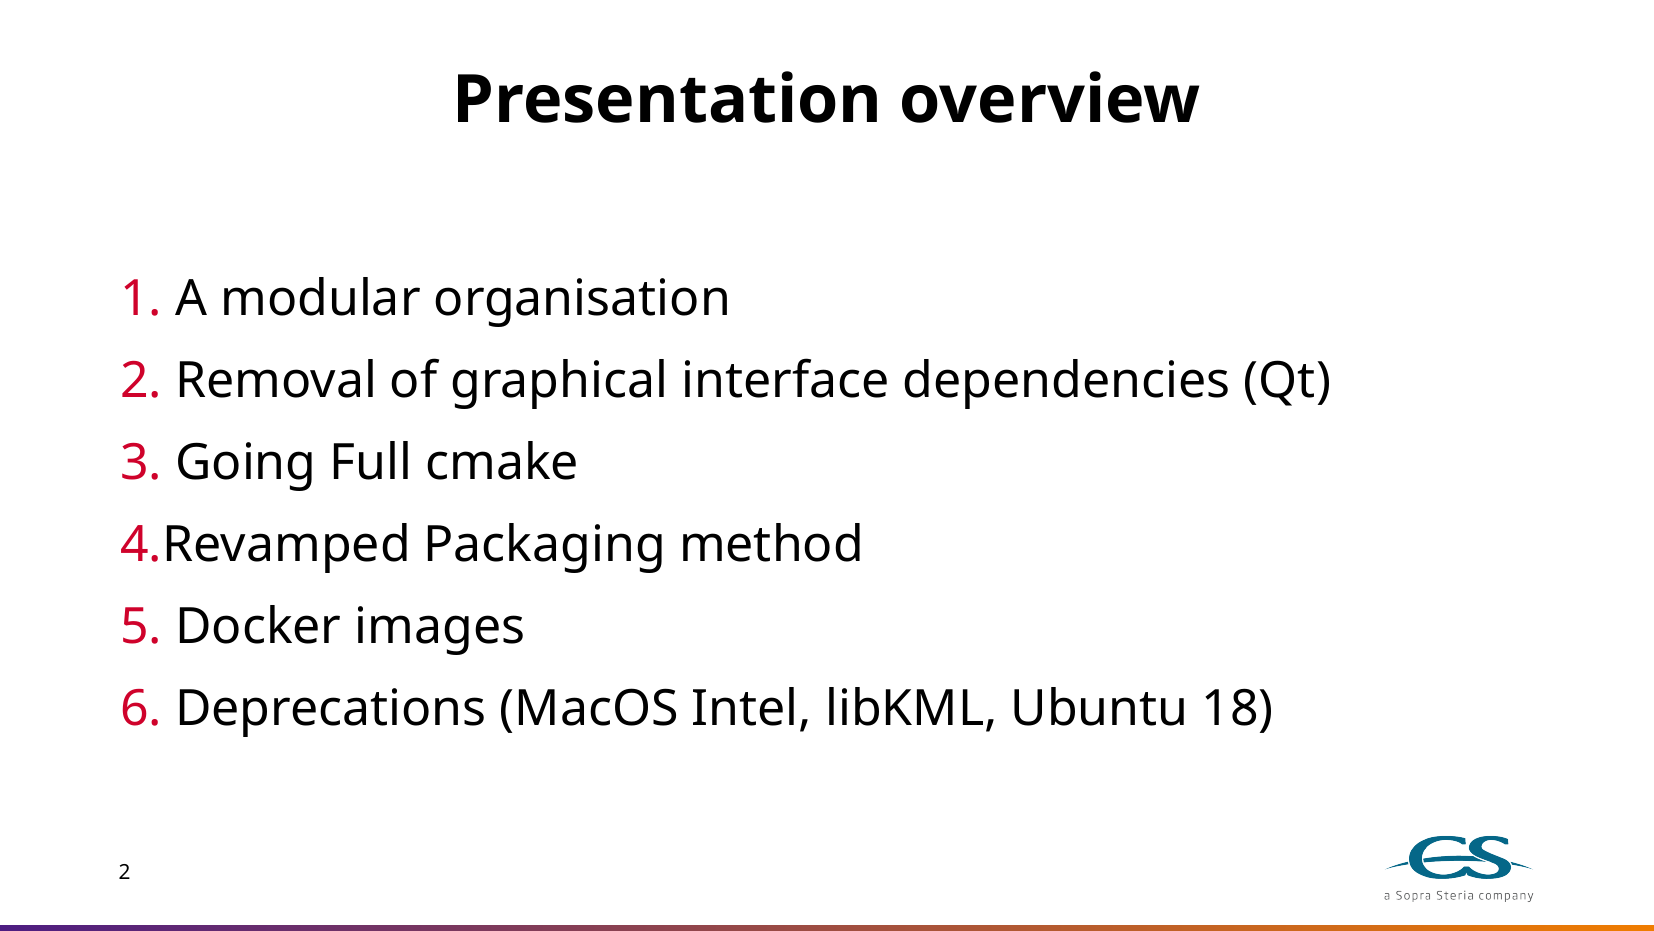

# Presentation overview
 A modular organisation
 Removal of graphical interface dependencies (Qt)
 Going Full cmake
Revamped Packaging method
 Docker images
 Deprecations (MacOS Intel, libKML, Ubuntu 18)